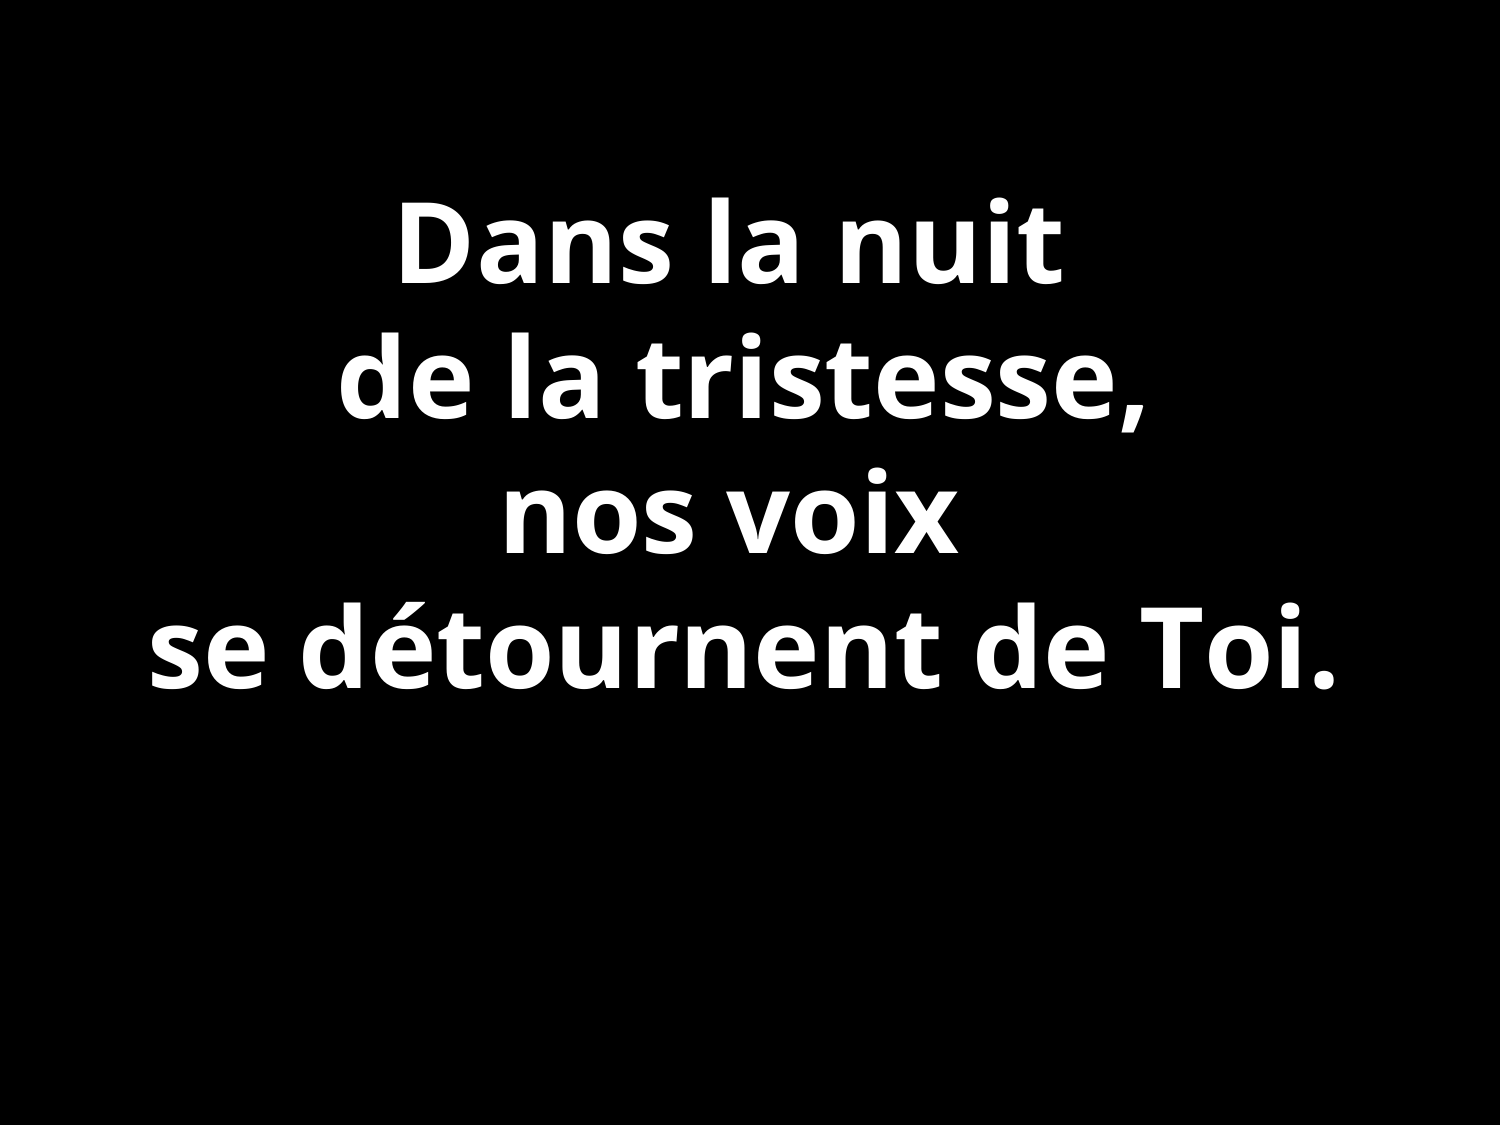

Dans la nuit
de la tristesse,
nos voix
se détournent de Toi.